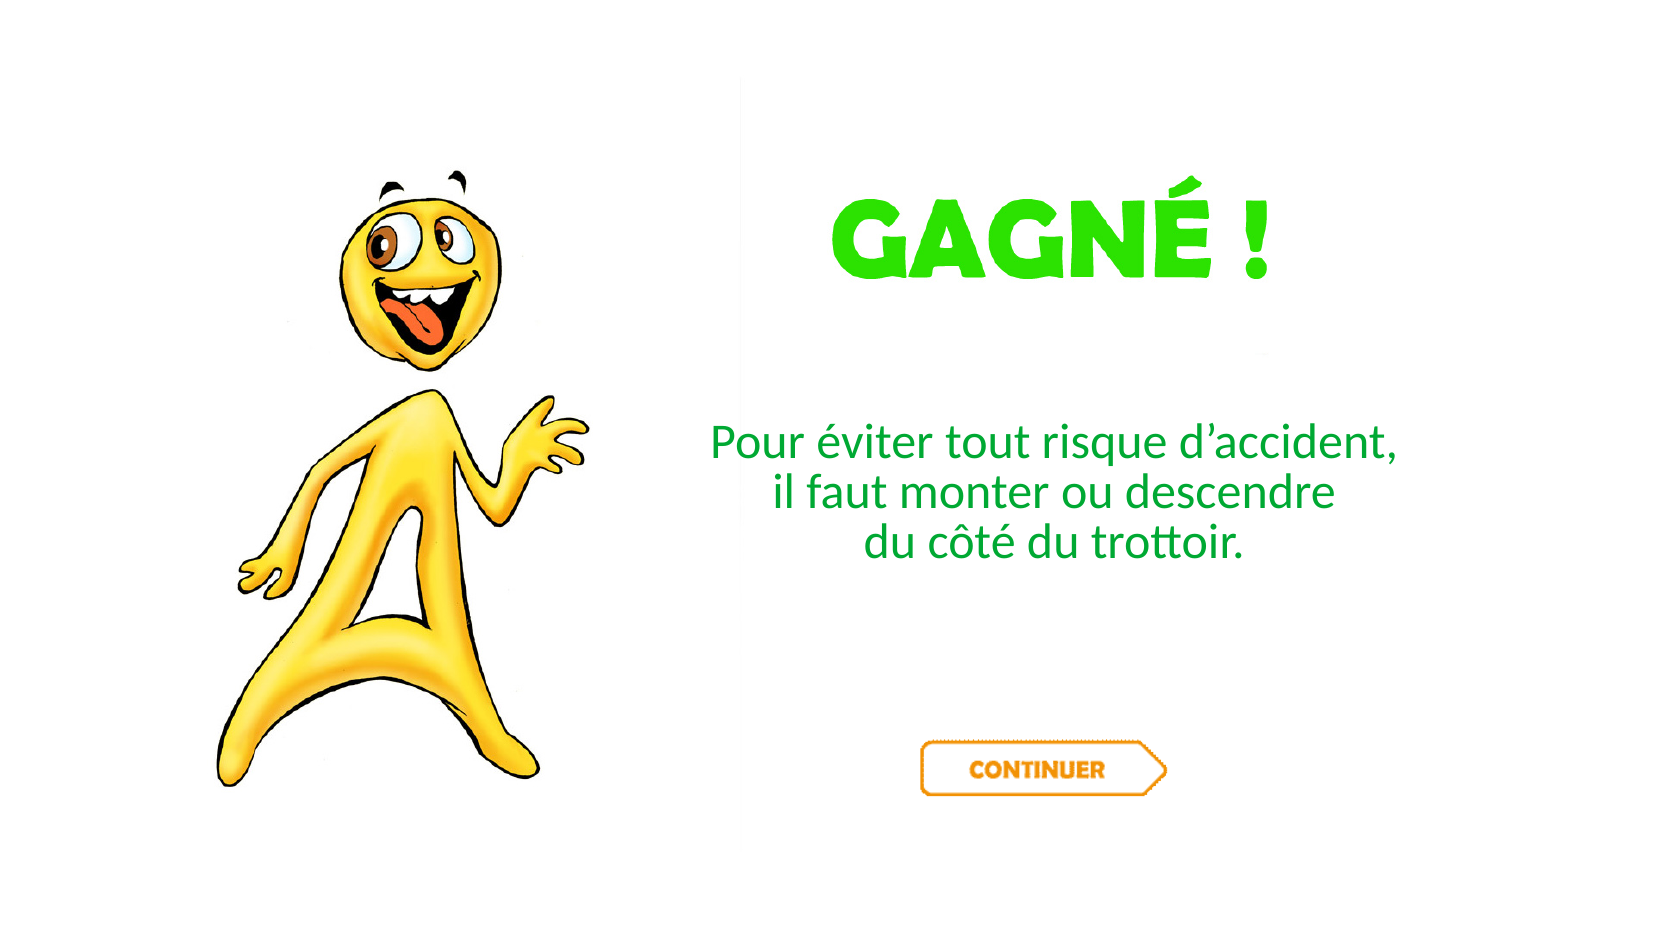

Pour éviter tout risque d’accident,
 il faut monter ou descendre
du côté du trottoir.